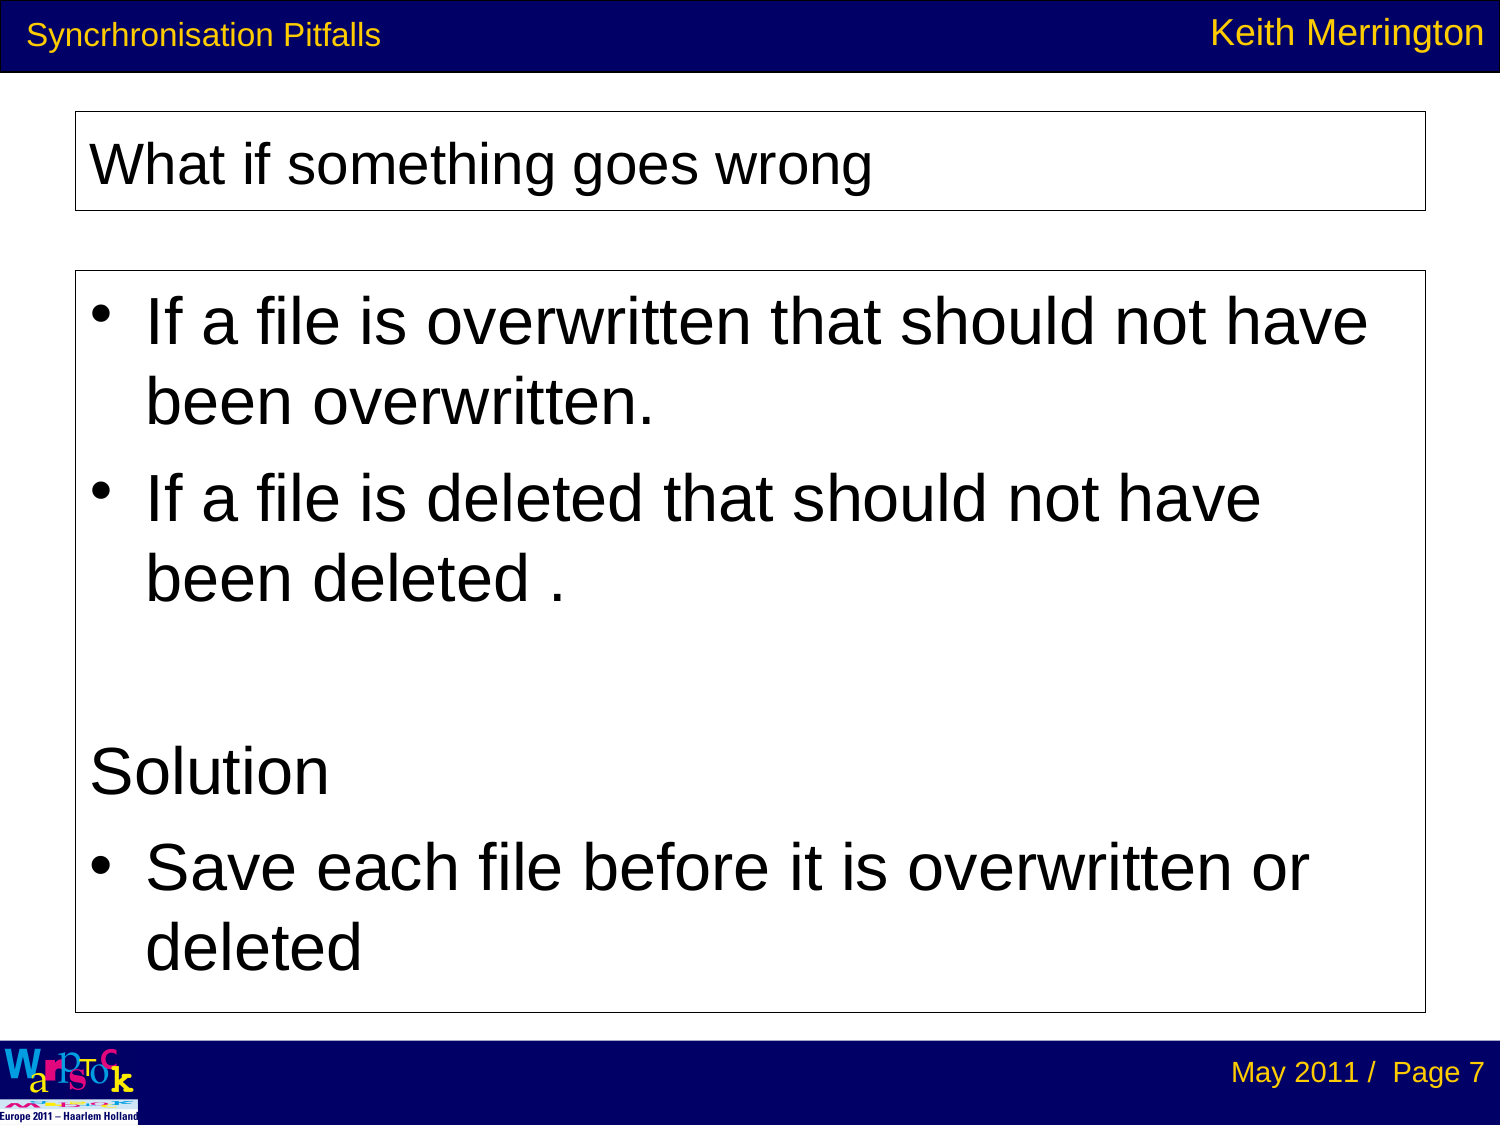

# What if something goes wrong
If a file is overwritten that should not have been overwritten.
If a file is deleted that should not have been deleted .
Solution
Save each file before it is overwritten or deleted